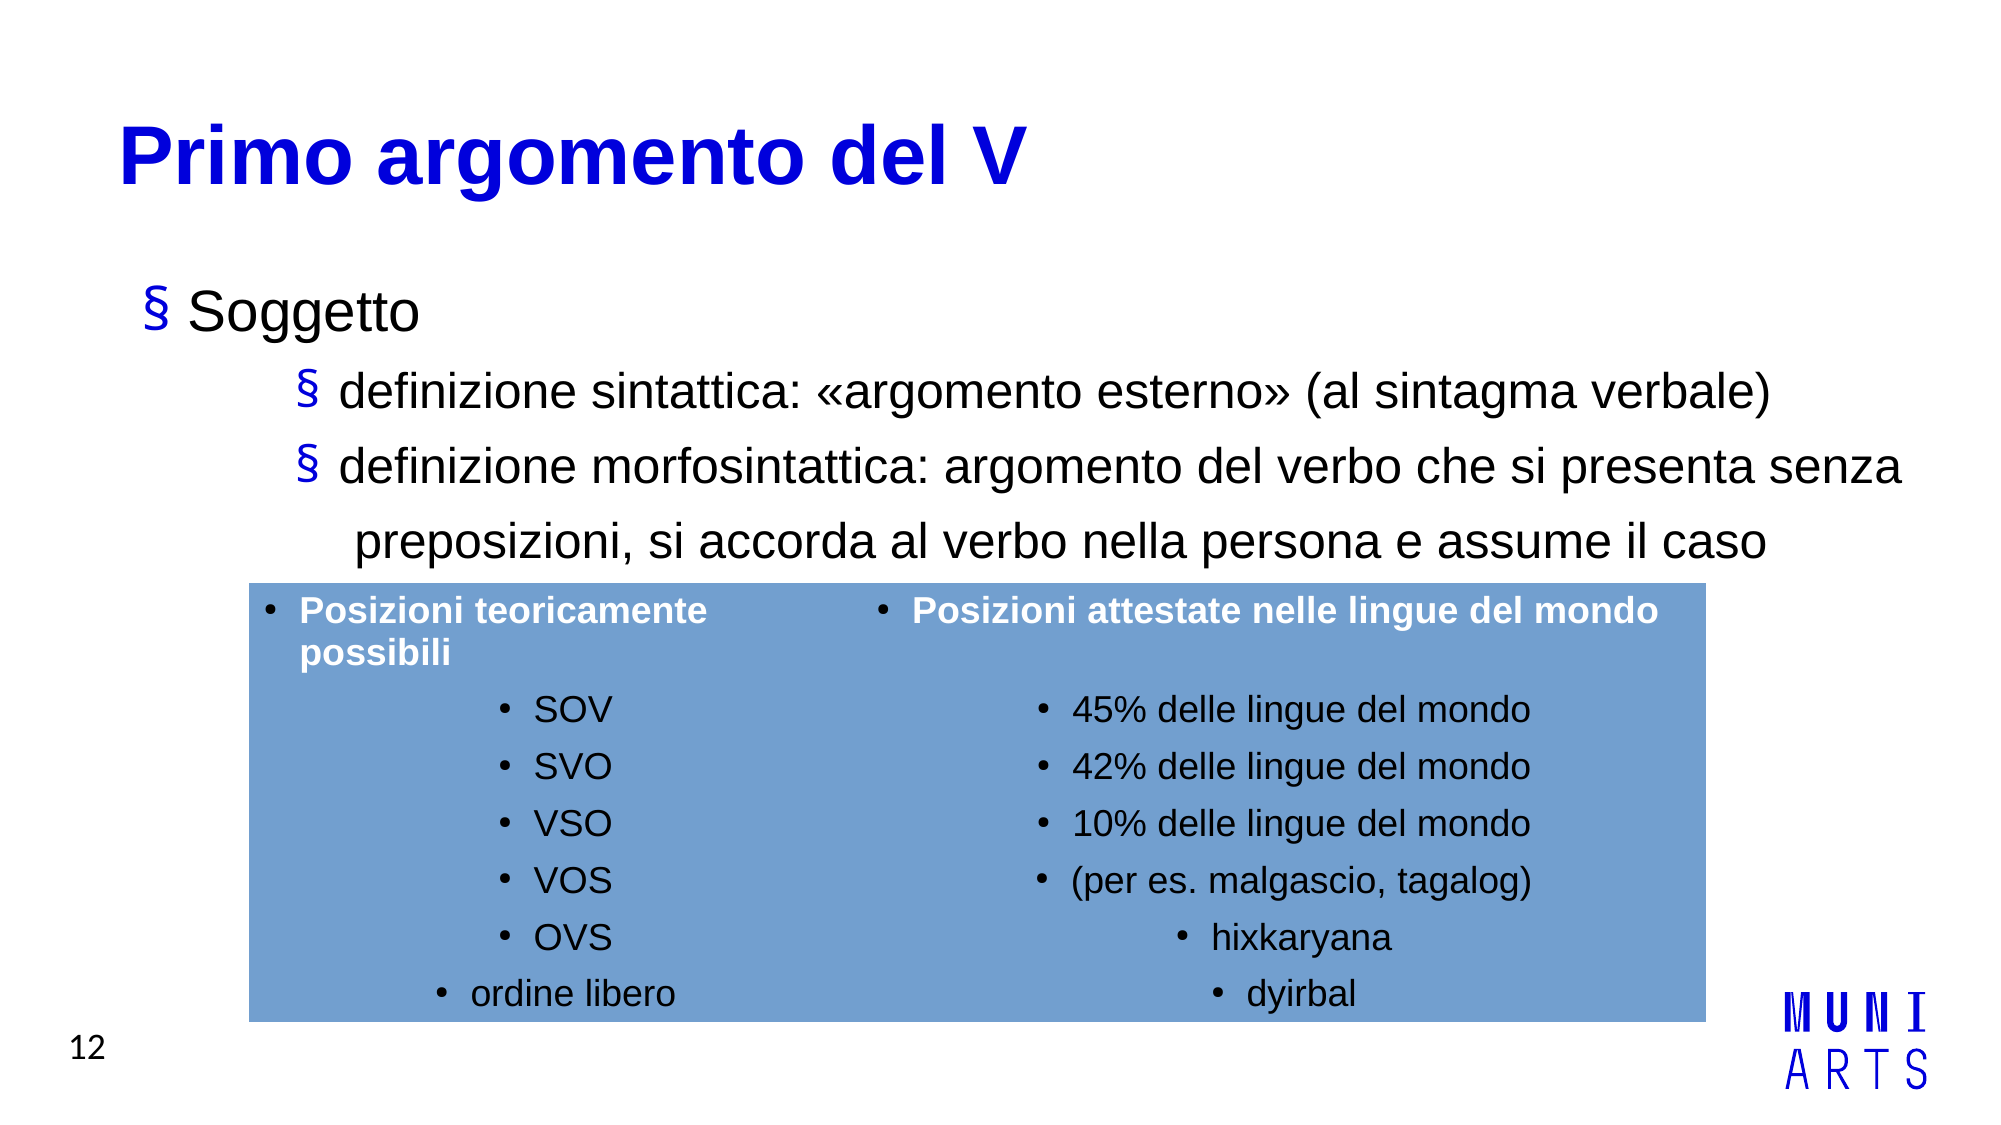

# Primo argomento del V
 Soggetto
 definizione sintattica: «argomento esterno» (al sintagma verbale)
 definizione morfosintattica: argomento del verbo che si presenta senza preposizioni, si accorda al verbo nella persona e assume il caso nominativo
| Posizioni teoricamente possibili | Posizioni attestate nelle lingue del mondo |
| --- | --- |
| SOV | 45% delle lingue del mondo |
| SVO | 42% delle lingue del mondo |
| VSO | 10% delle lingue del mondo |
| VOS | (per es. malgascio, tagalog) |
| OVS | hixkaryana |
| ordine libero | dyirbal |
12